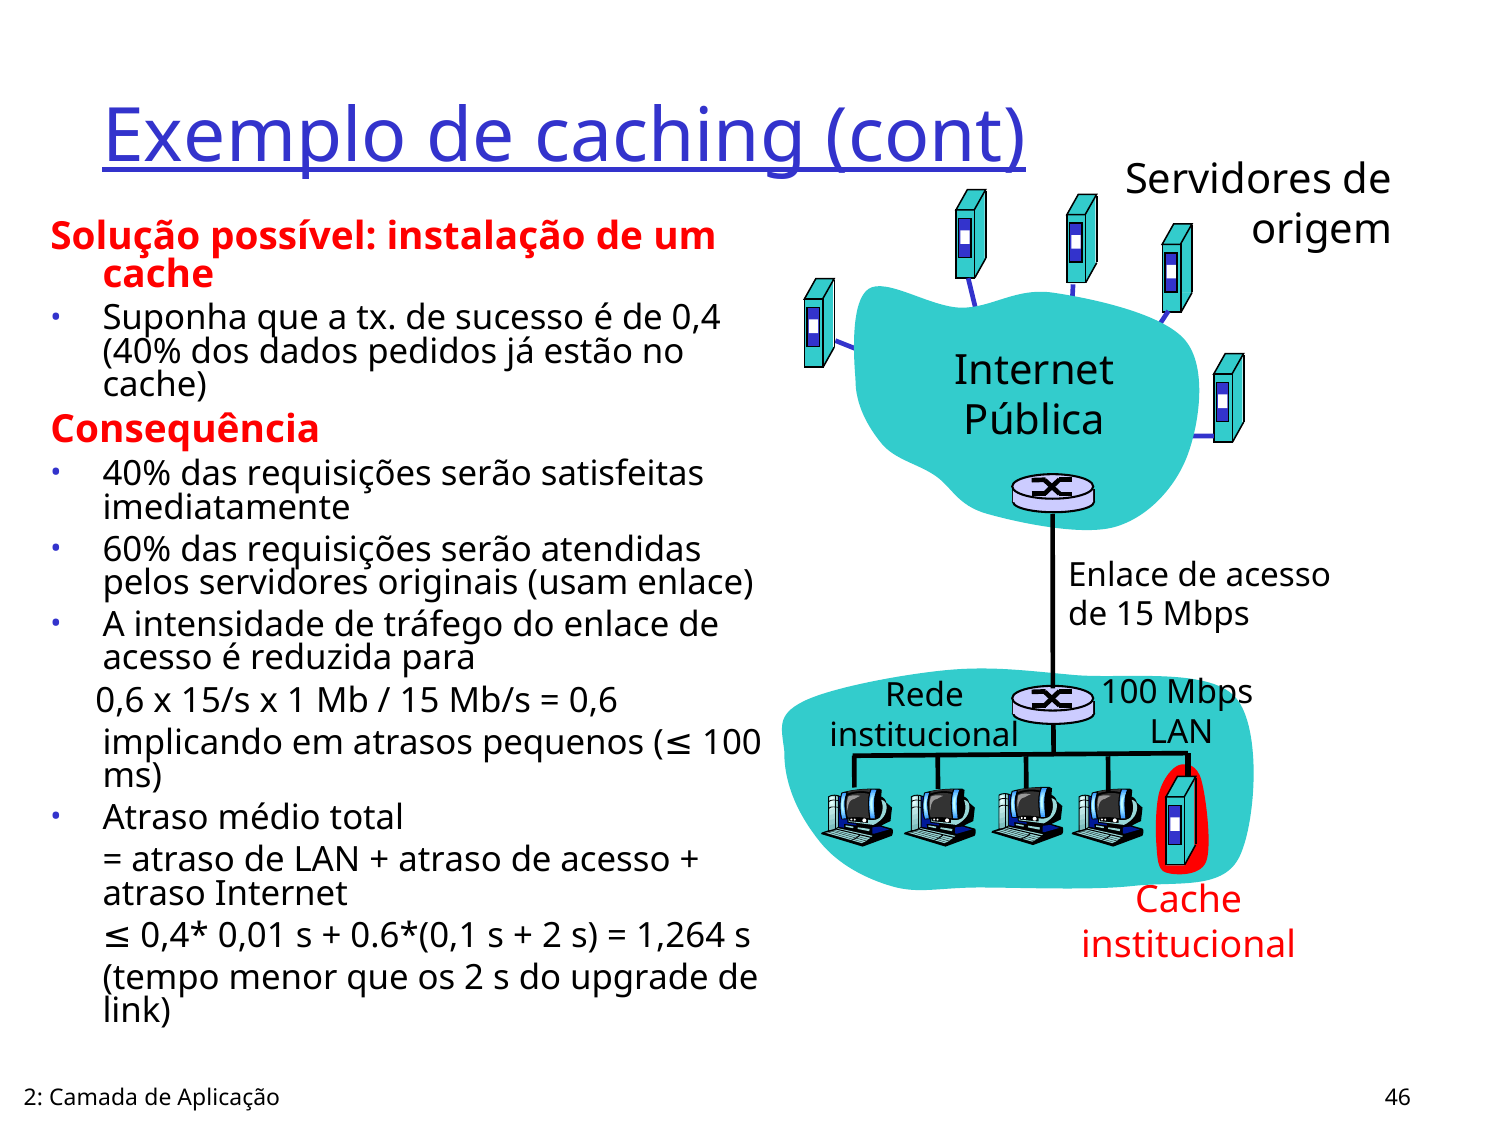

# Exemplo de caching (cont)
Servidores de
origem
Solução possível: instalação de um cache
Suponha que a tx. de sucesso é de 0,4 (40% dos dados pedidos já estão no cache)
Consequência
40% das requisições serão satisfeitas imediatamente
60% das requisições serão atendidas pelos servidores originais (usam enlace)
A intensidade de tráfego do enlace de acesso é reduzida para
 0,6 x 15/s x 1 Mb / 15 Mb/s = 0,6
implicando em atrasos pequenos (≤ 100 ms)
Atraso médio total
= atraso de LAN + atraso de acesso + atraso Internet
≤ 0,4* 0,01 s + 0.6*(0,1 s + 2 s) = 1,264 s
(tempo menor que os 2 s do upgrade de link)
Internet
Pública
Enlace de acesso
de 15 Mbps
100 Mbps
 LAN
Rede
institucional
Cache
institucional
46